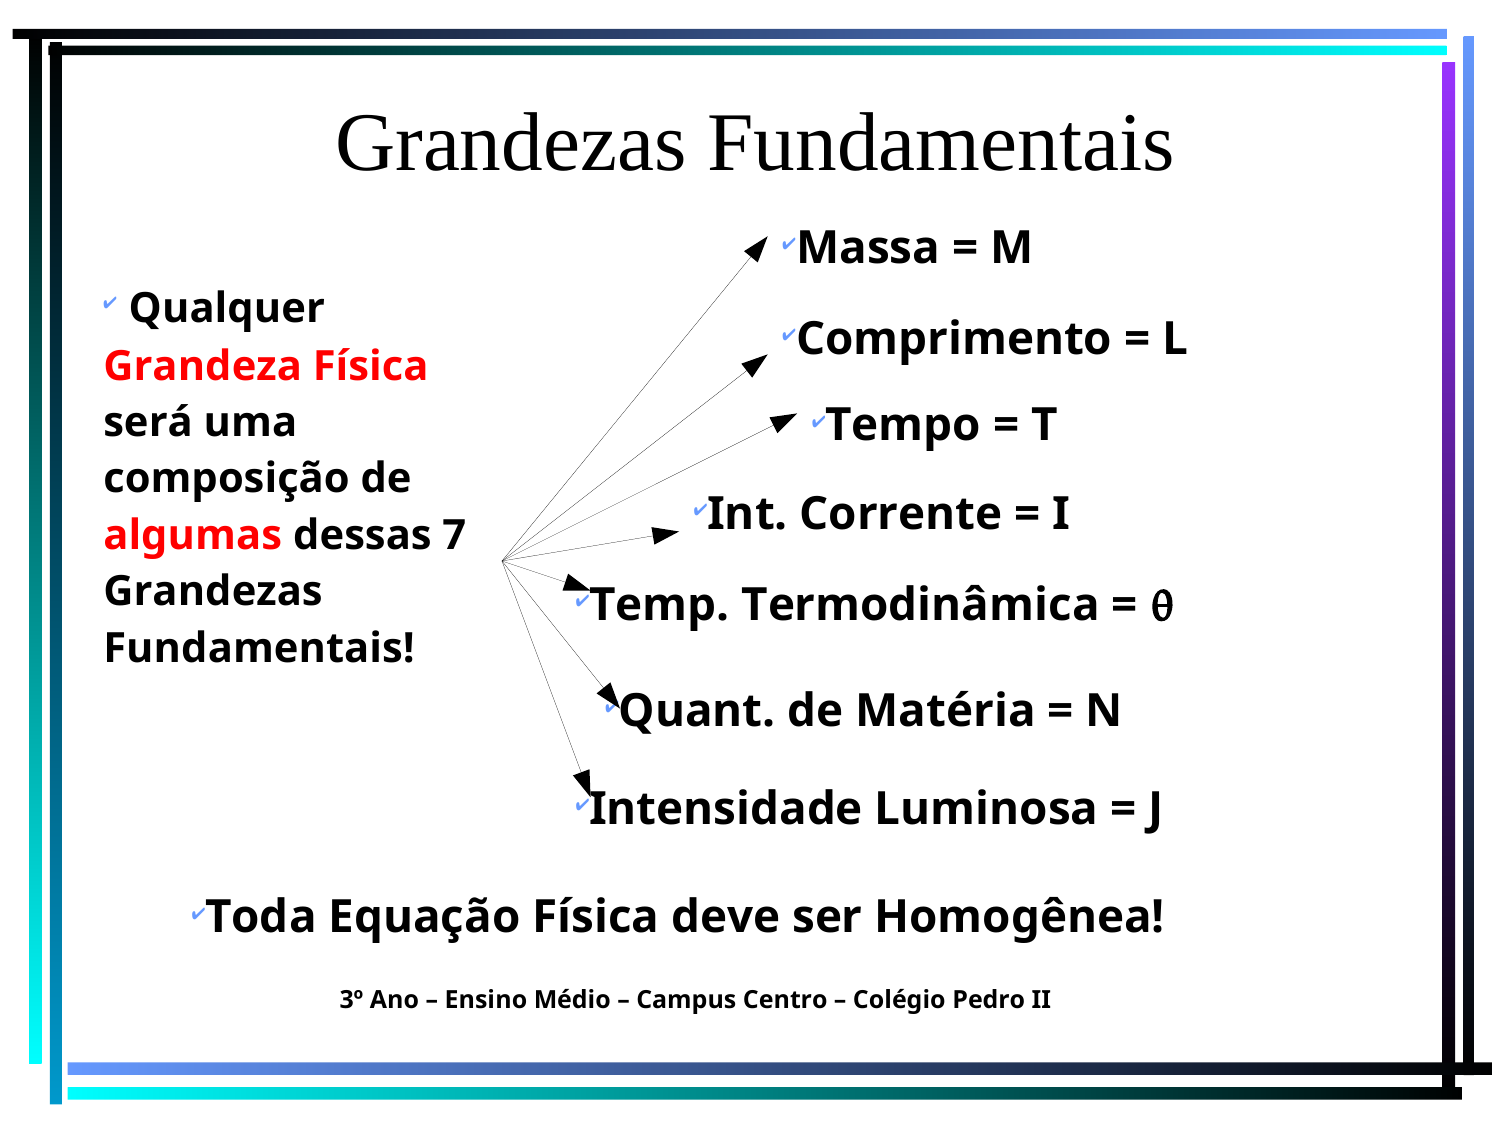

# Grandezas Fundamentais
Massa = M
 Qualquer Grandeza Física será uma composição de algumas dessas 7 Grandezas Fundamentais!
Comprimento = L
Tempo = T
Int. Corrente = I
Temp. Termodinâmica = 
Quant. de Matéria = N
Intensidade Luminosa = J
Toda Equação Física deve ser Homogênea!
3º Ano – Ensino Médio – Campus Centro – Colégio Pedro II